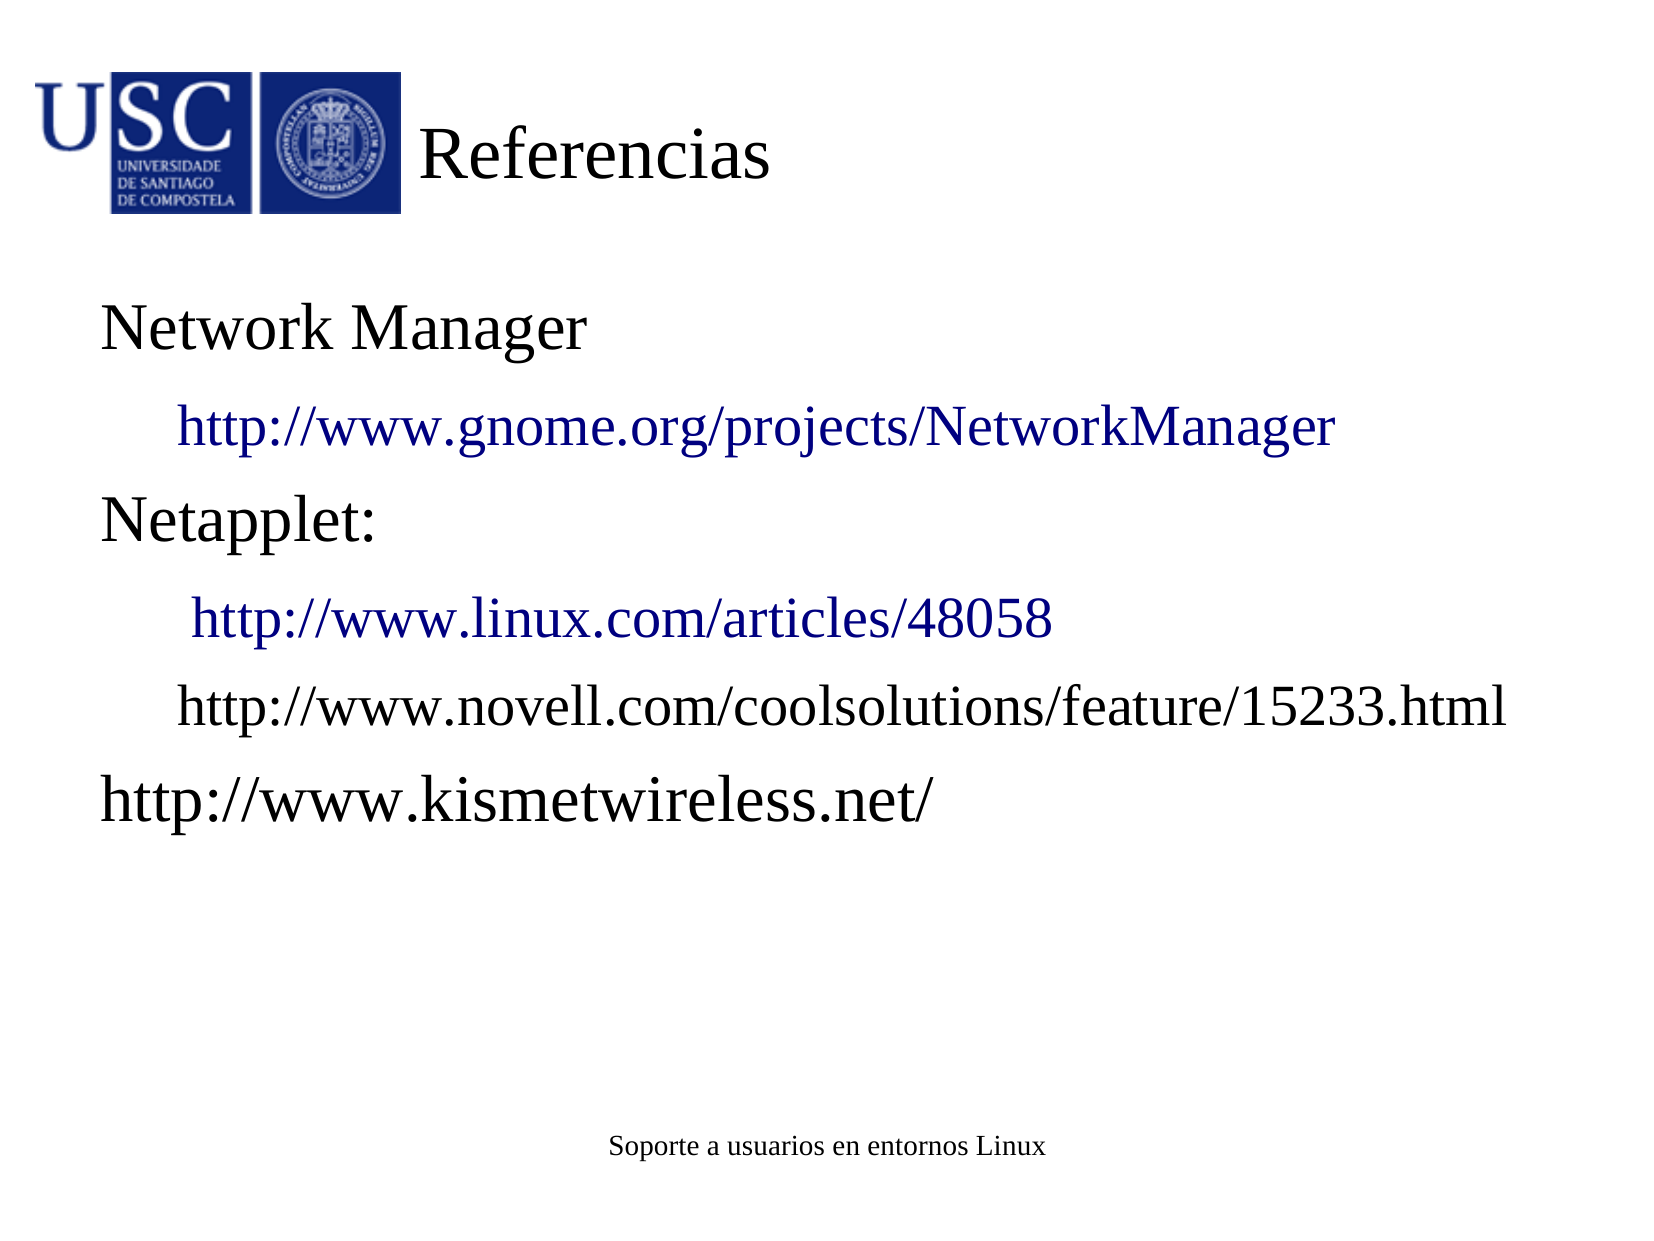

# Referencias
Network Manager
http://www.gnome.org/projects/NetworkManager
Netapplet:
 http://www.linux.com/articles/48058
http://www.novell.com/coolsolutions/feature/15233.html
http://www.kismetwireless.net/